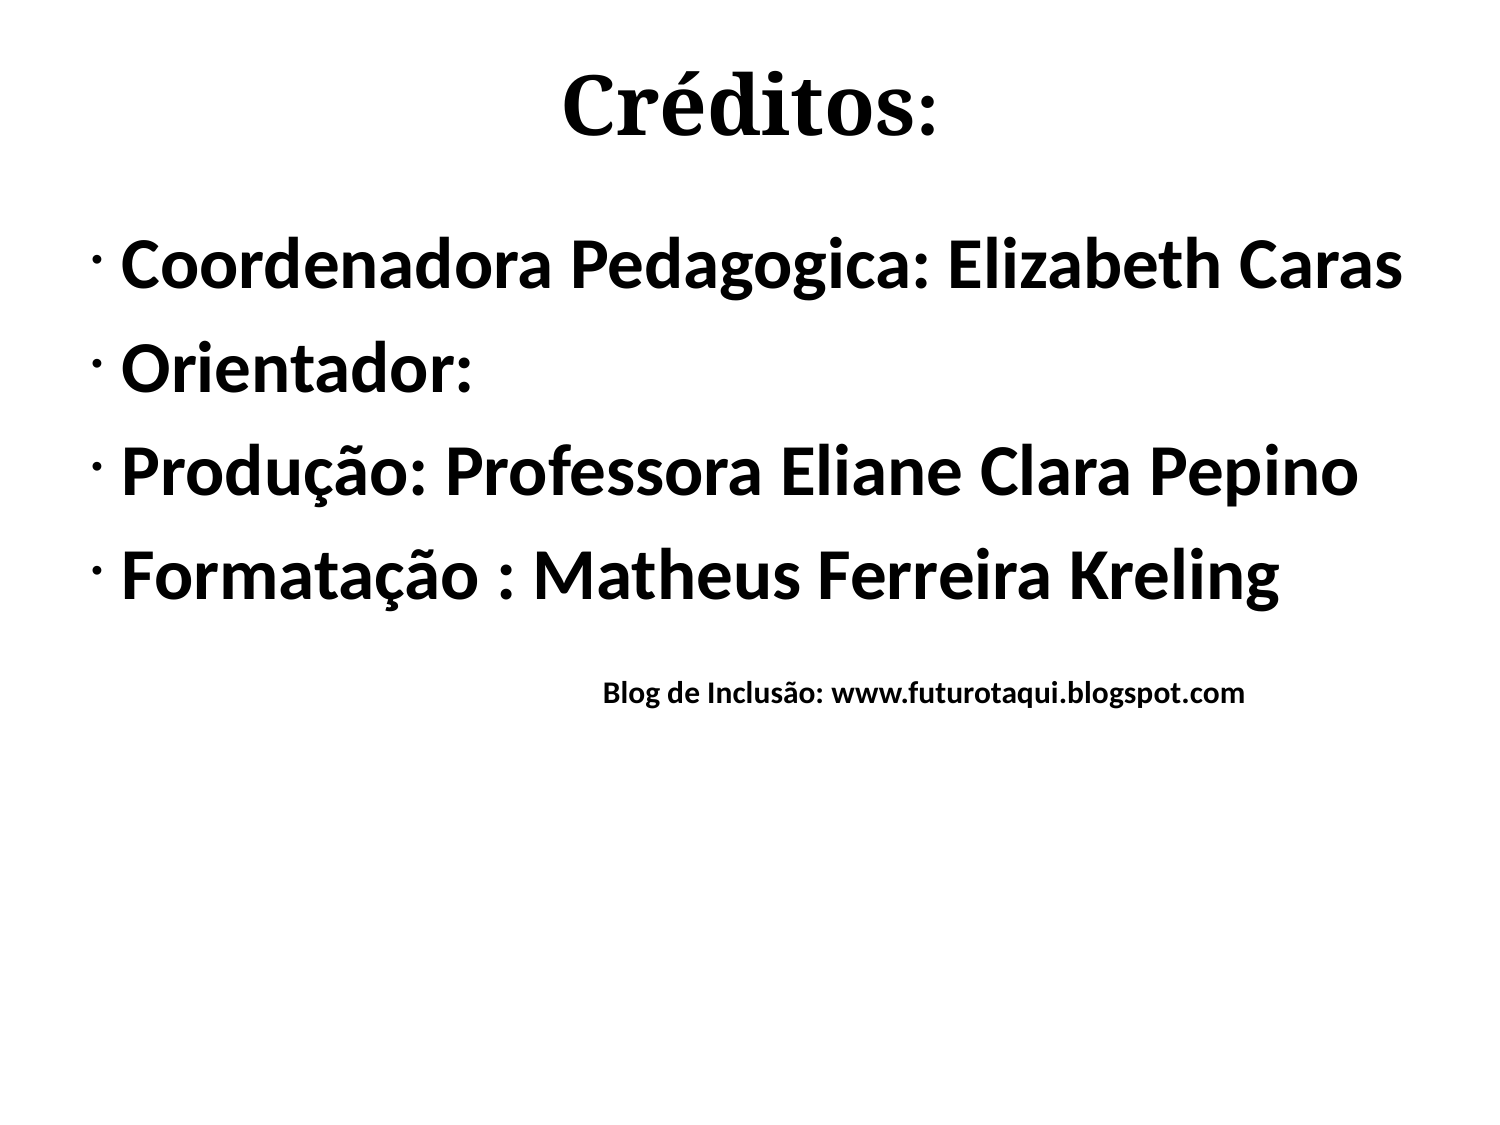

# Créditos:
Coordenadora Pedagogica: Elizabeth Caras
Orientador:
Produção: Professora Eliane Clara Pepino
Formatação : Matheus Ferreira Kreling
 Blog de Inclusão: www.futurotaqui.blogspot.com